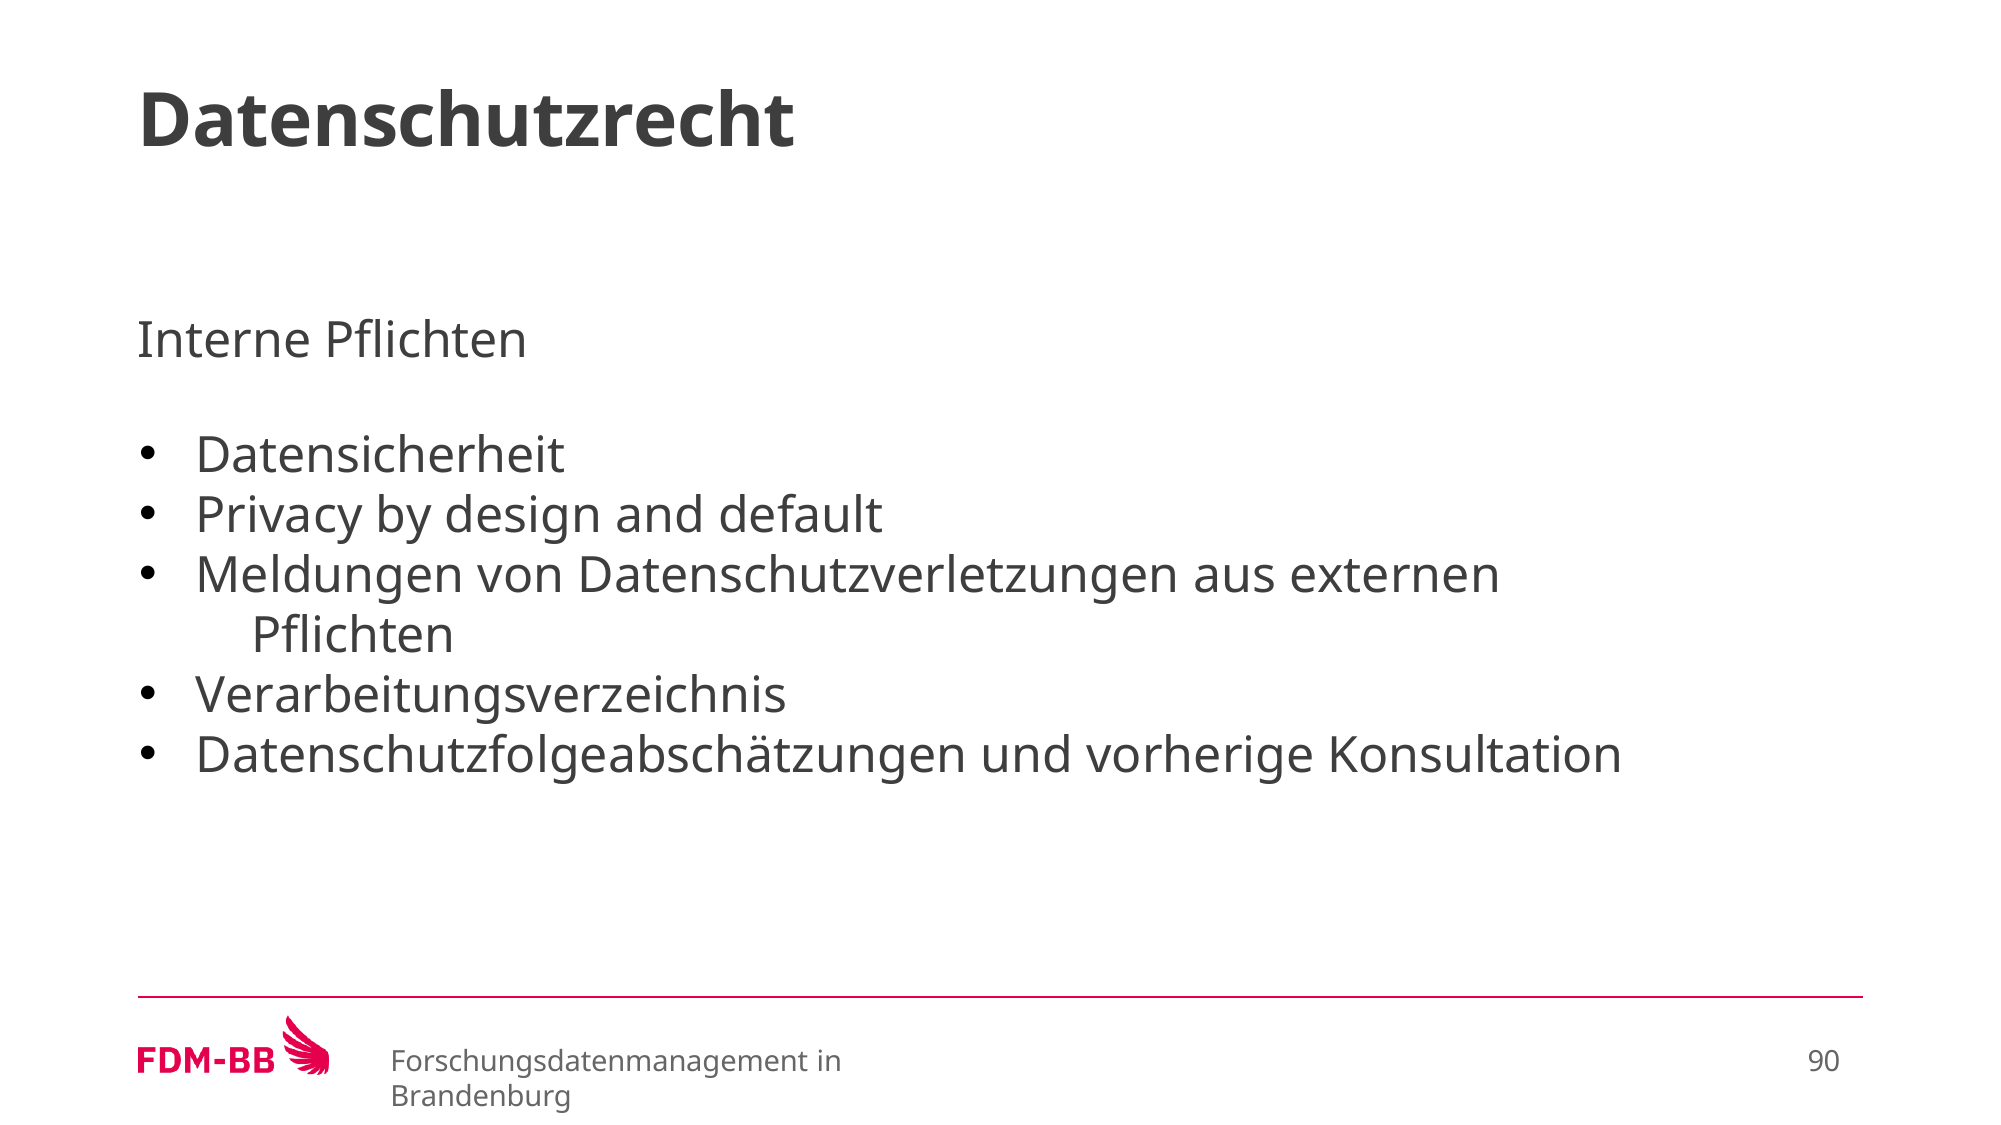

# Datenschutzrecht
Interne Pflichten
Datensicherheit
Privacy by design and default
Meldungen von Datenschutzverletzungen aus externen Pflichten
Verarbeitungsverzeichnis
Datenschutzfolgeabschätzungen und vorherige Konsultation
Forschungsdatenmanagement in Brandenburg
90